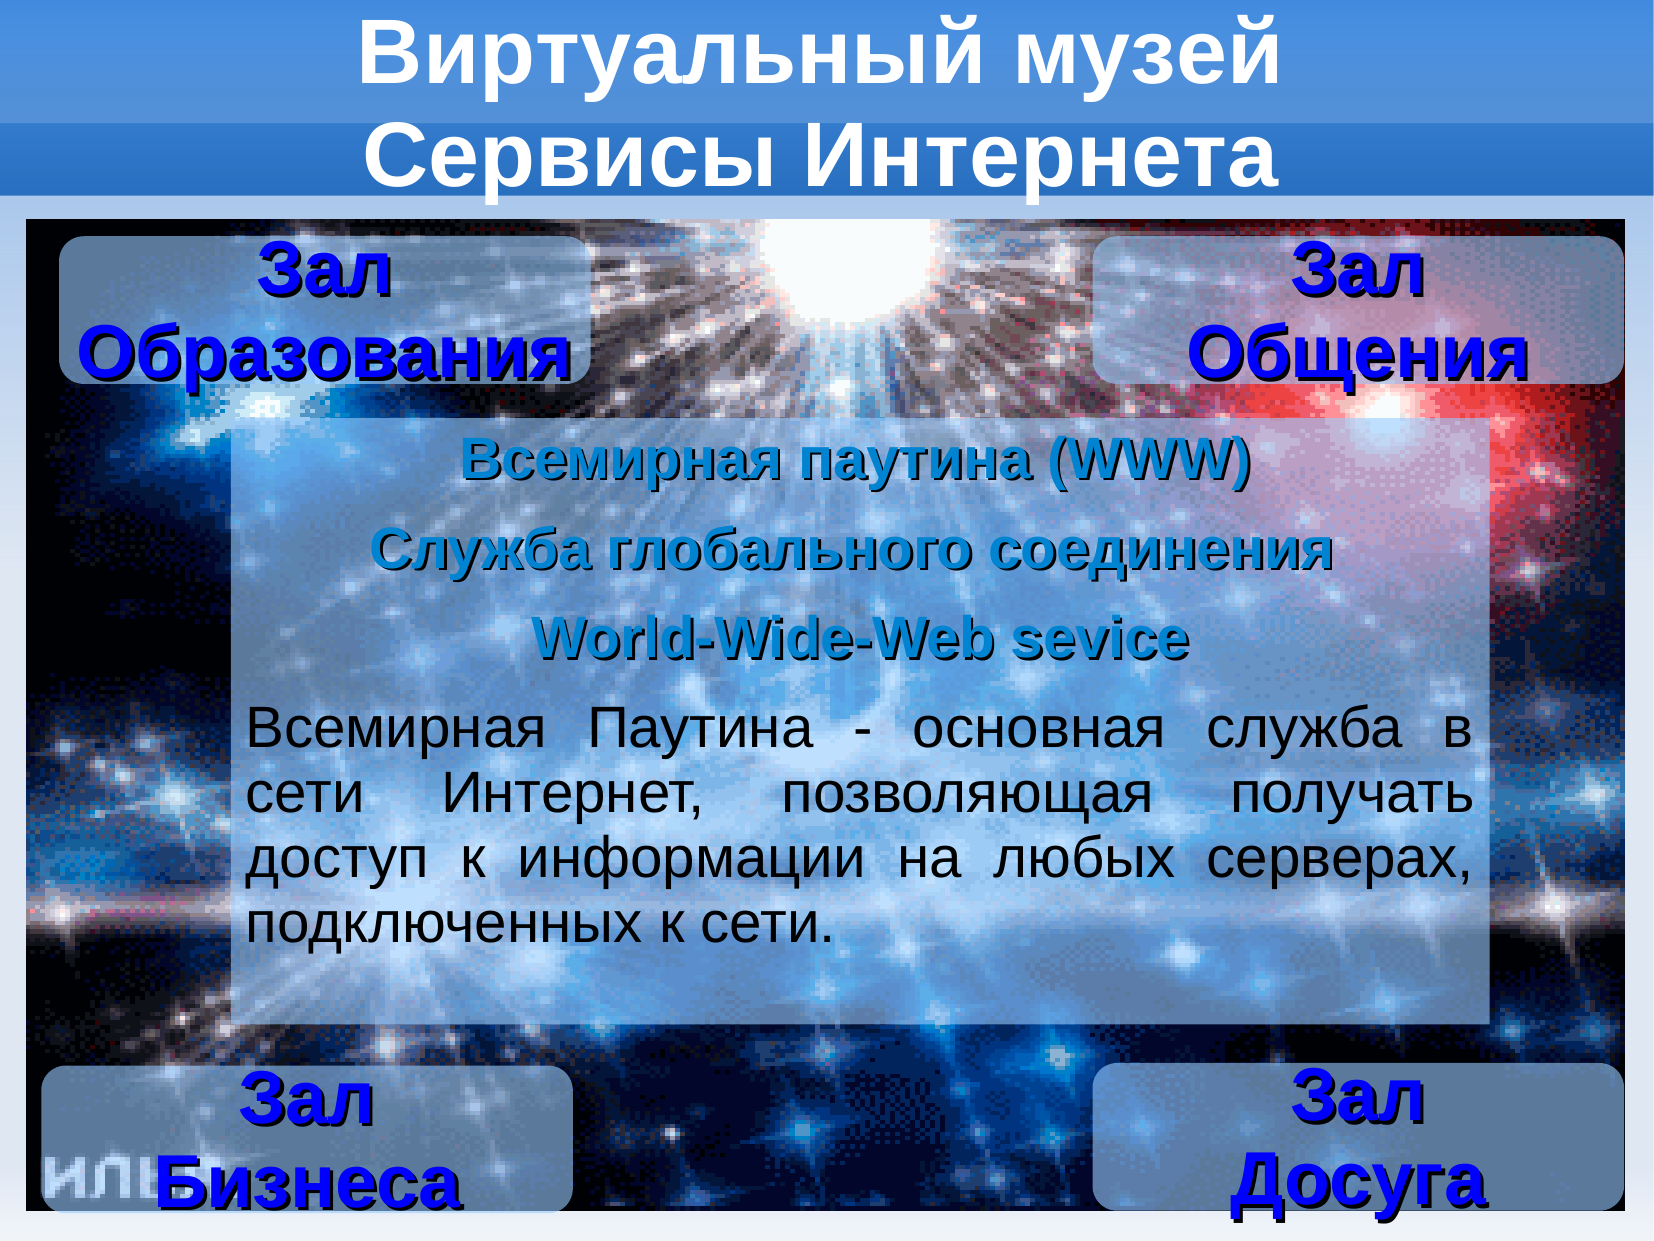

# Виртуальный музей Сервисы Интернета
Зал
Образования
Зал
Общения
Всемирная паутина (WWW)
Служба глобального соединения
 World-Wide-Web sevice
Всемирная Паутина - основная служба в сети Интернет, позволяющая получать доступ к информации на любых серверах, подключенных к сети.
Зал
Досуга
Зал
Бизнеса